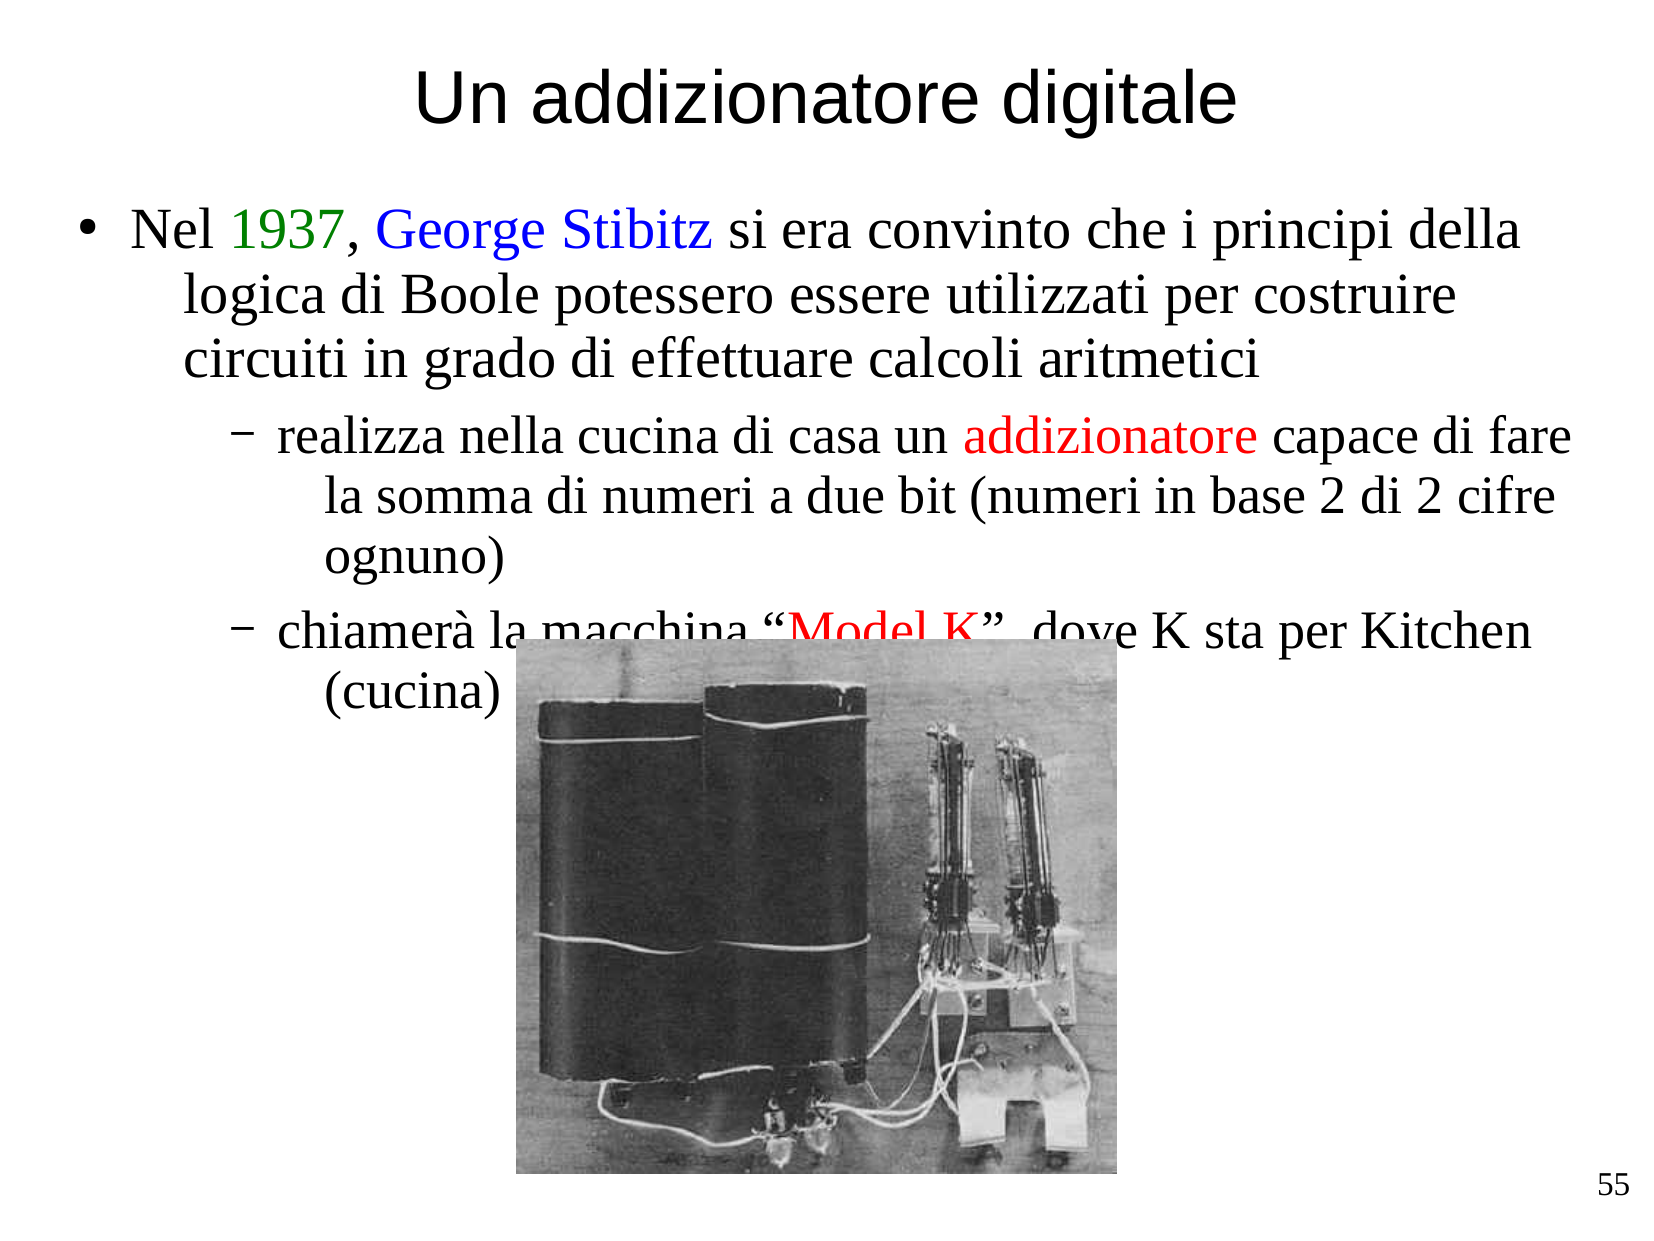

# Un addizionatore digitale
Nel 1937, George Stibitz si era convinto che i principi della logica di Boole potessero essere utilizzati per costruire circuiti in grado di effettuare calcoli aritmetici
realizza nella cucina di casa un addizionatore capace di fare la somma di numeri a due bit (numeri in base 2 di 2 cifre ognuno)
chiamerà la macchina “Model K”, dove K sta per Kitchen (cucina)